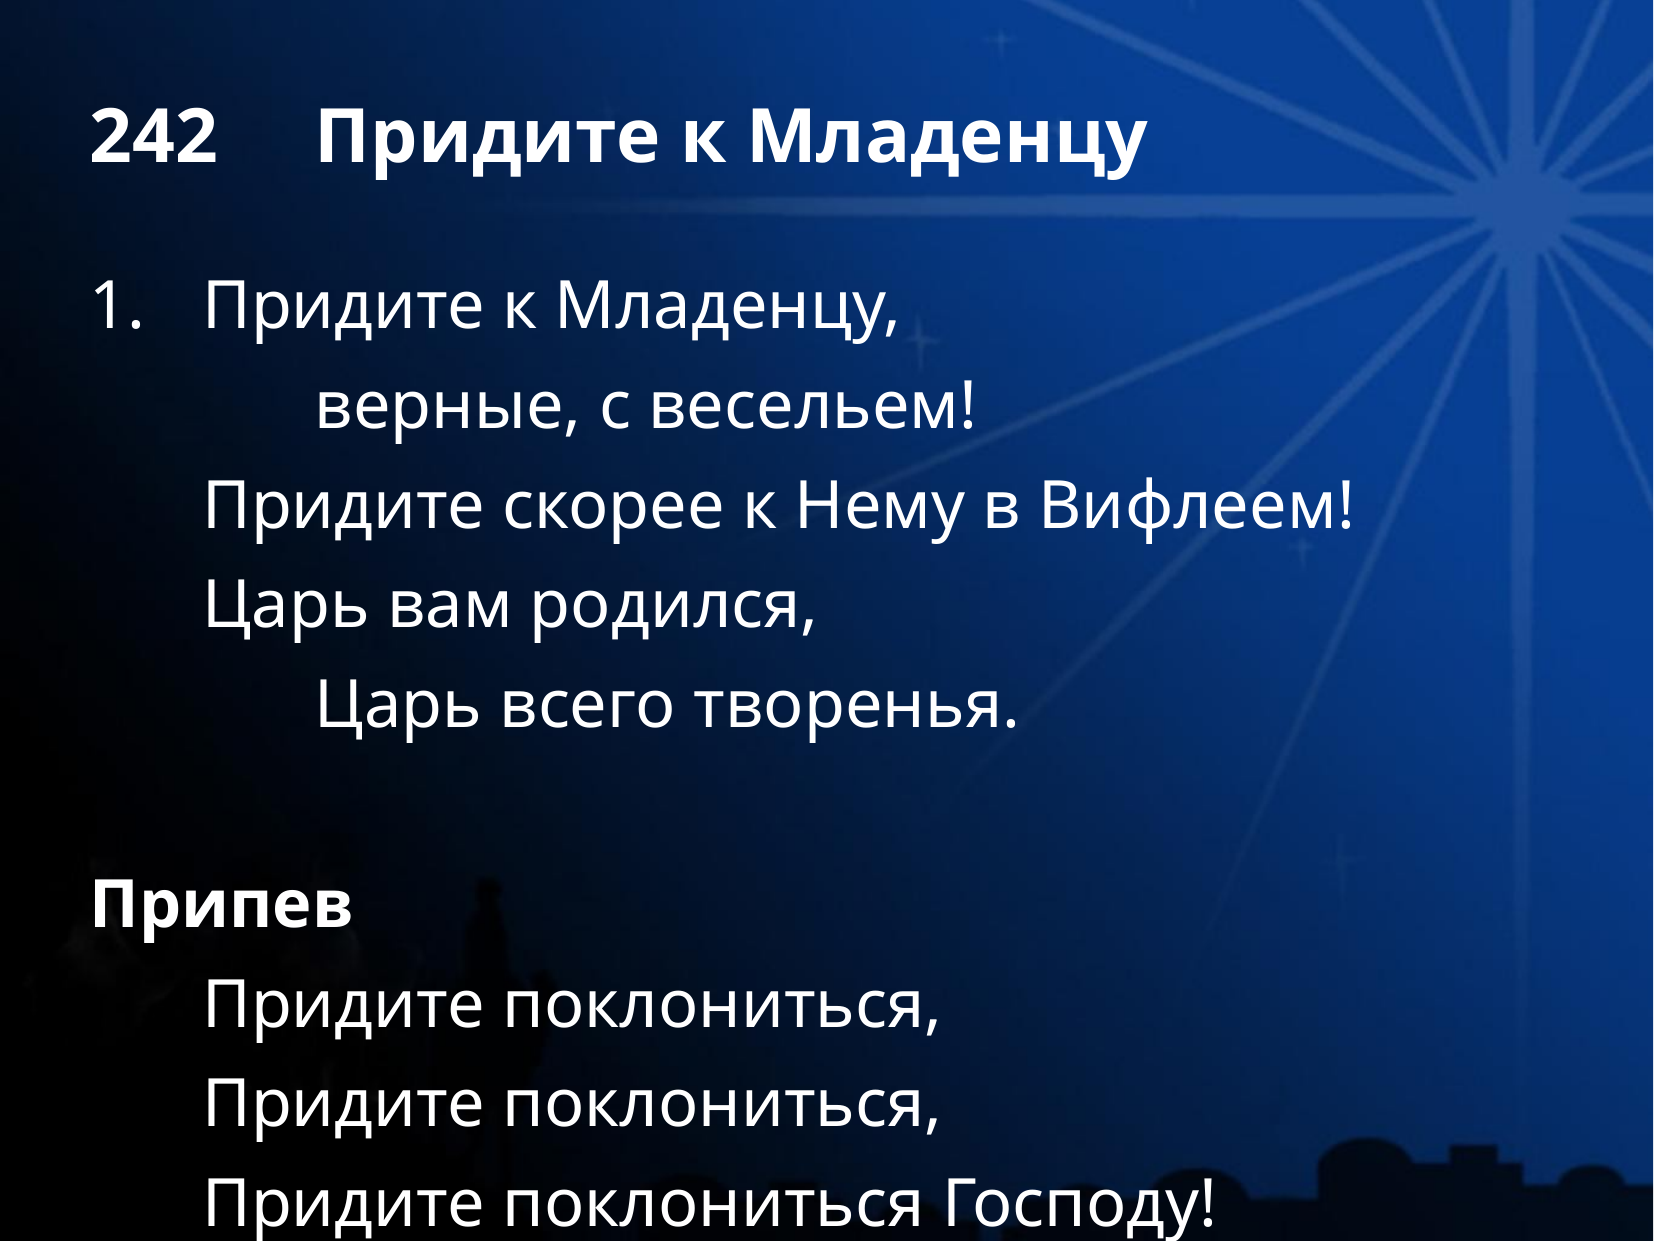

242	Придите к Младенцу
1.	Придите к Младенцу,
		верные, с весельем!
	Придите скорее к Нему в Вифлеем!
	Царь вам родился,
		Царь всего творенья.
Припев
	Придите поклониться,
	Придите поклониться,
	Придите поклониться Господу!